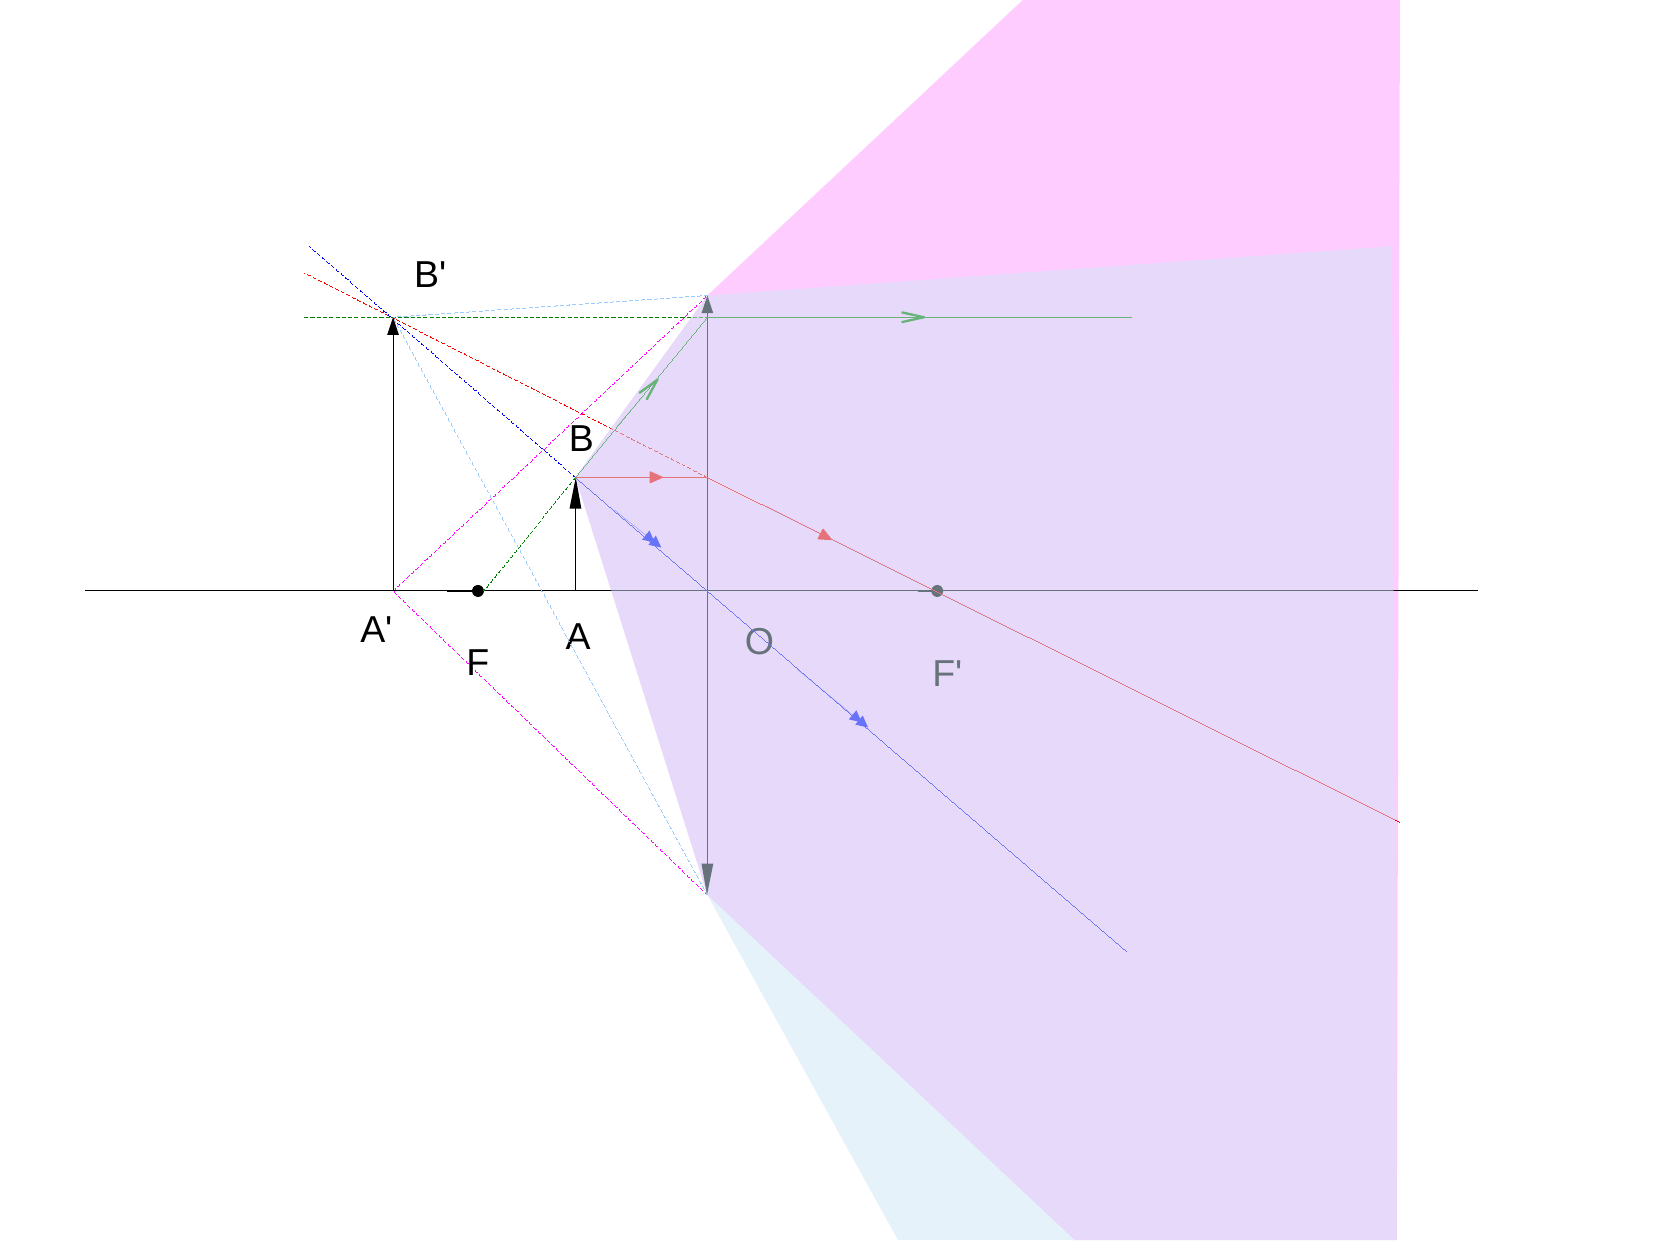

B'
A'
B
A
O
F
F'